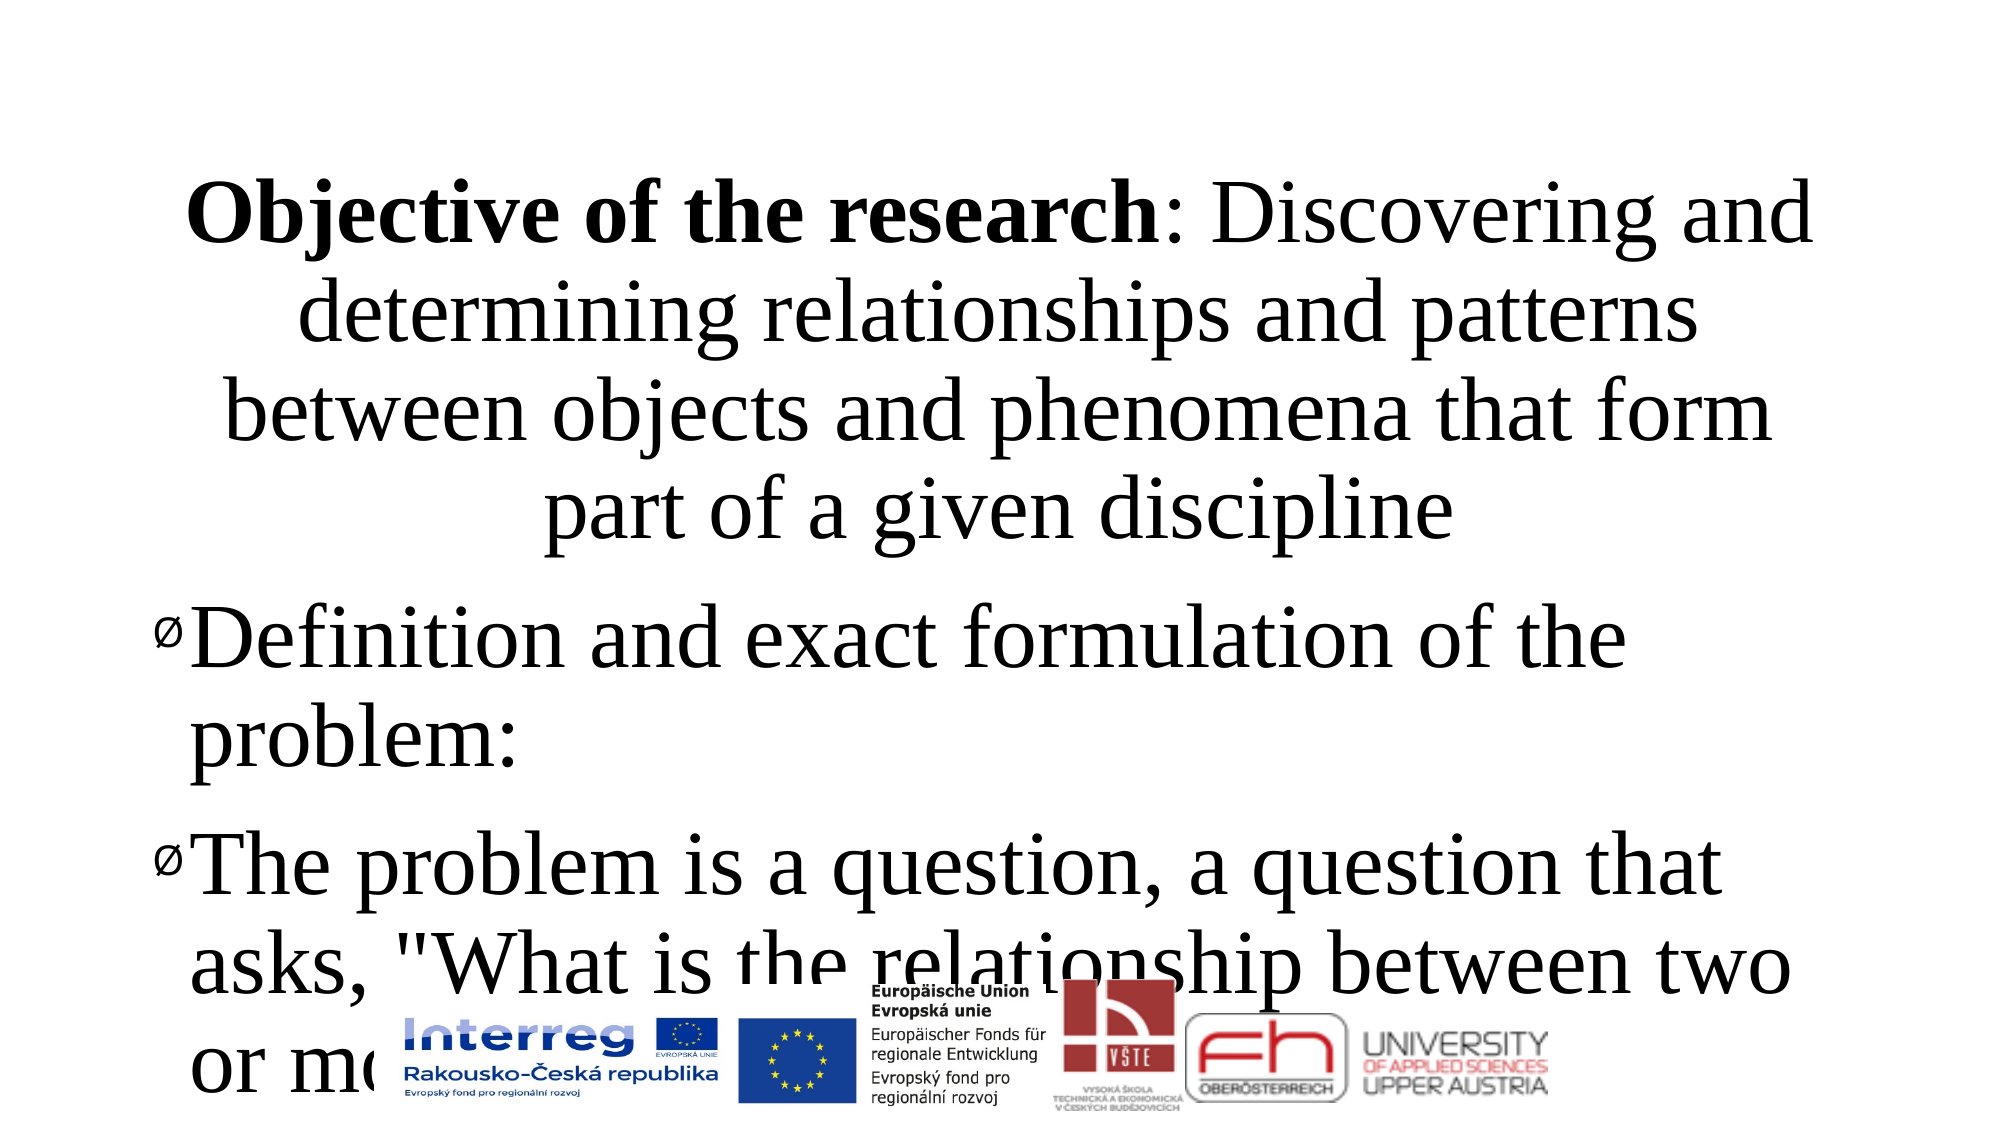

# Objective of the research: Discovering and determining relationships and patterns between objects and phenomena that form part of a given discipline
Definition and exact formulation of the problem:
The problem is a question, a question that asks, "What is the relationship between two or more variables?"